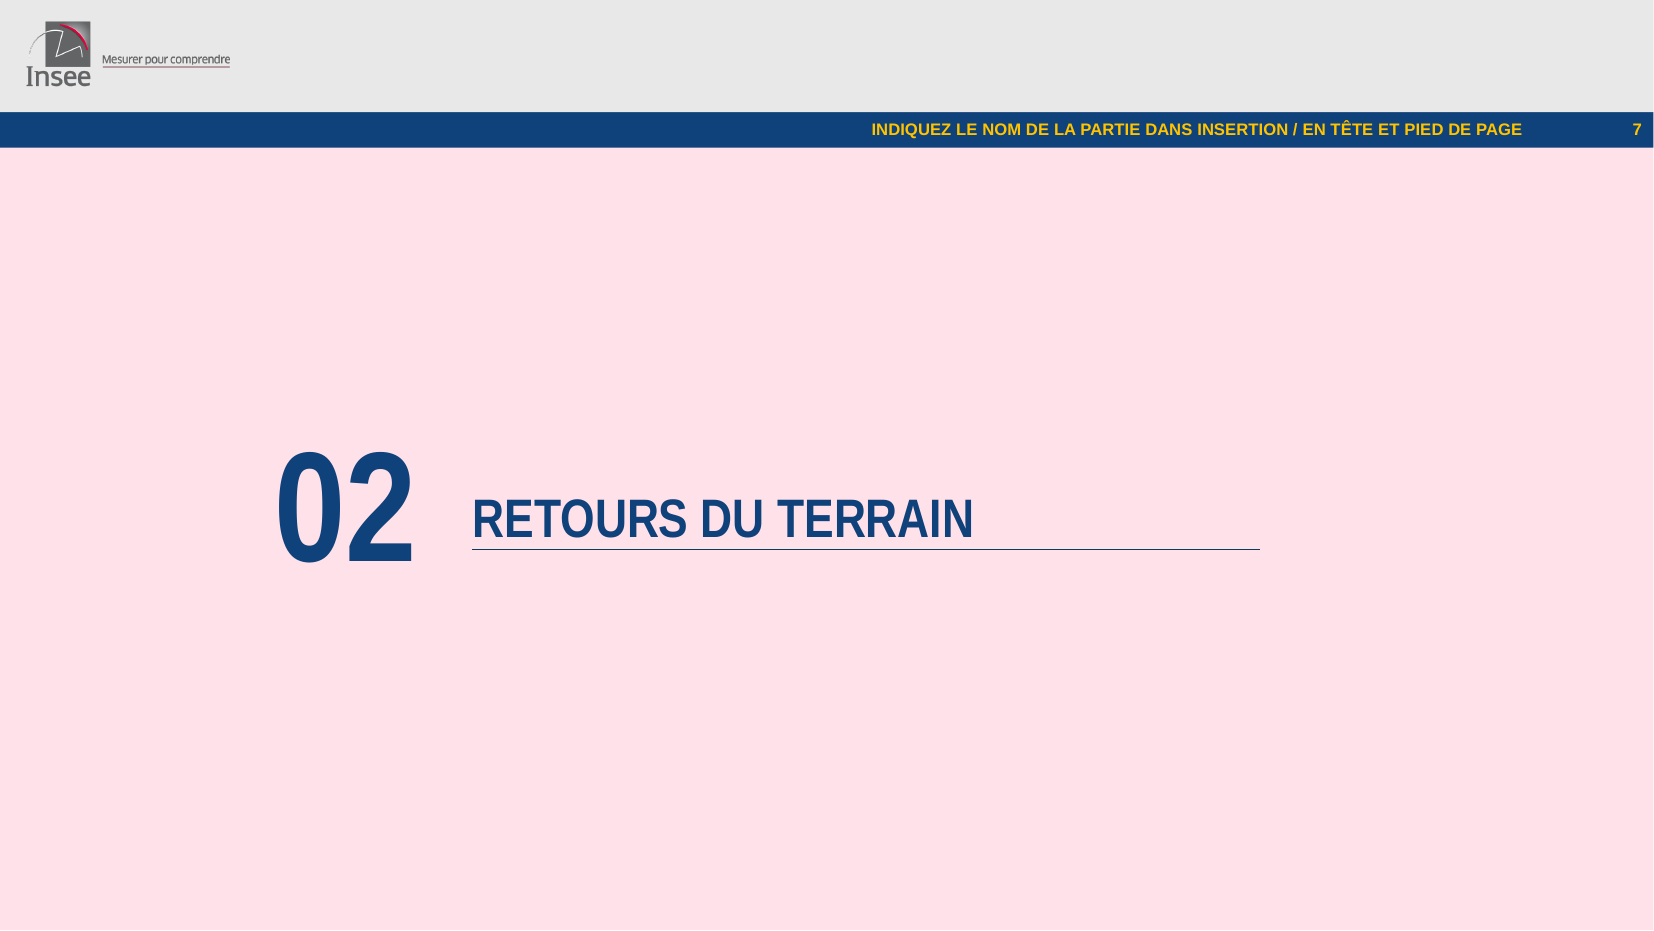

Indiquez le nom de la partie dans Insertion / En tête et pied de page
7
02
# Retours du Terrain